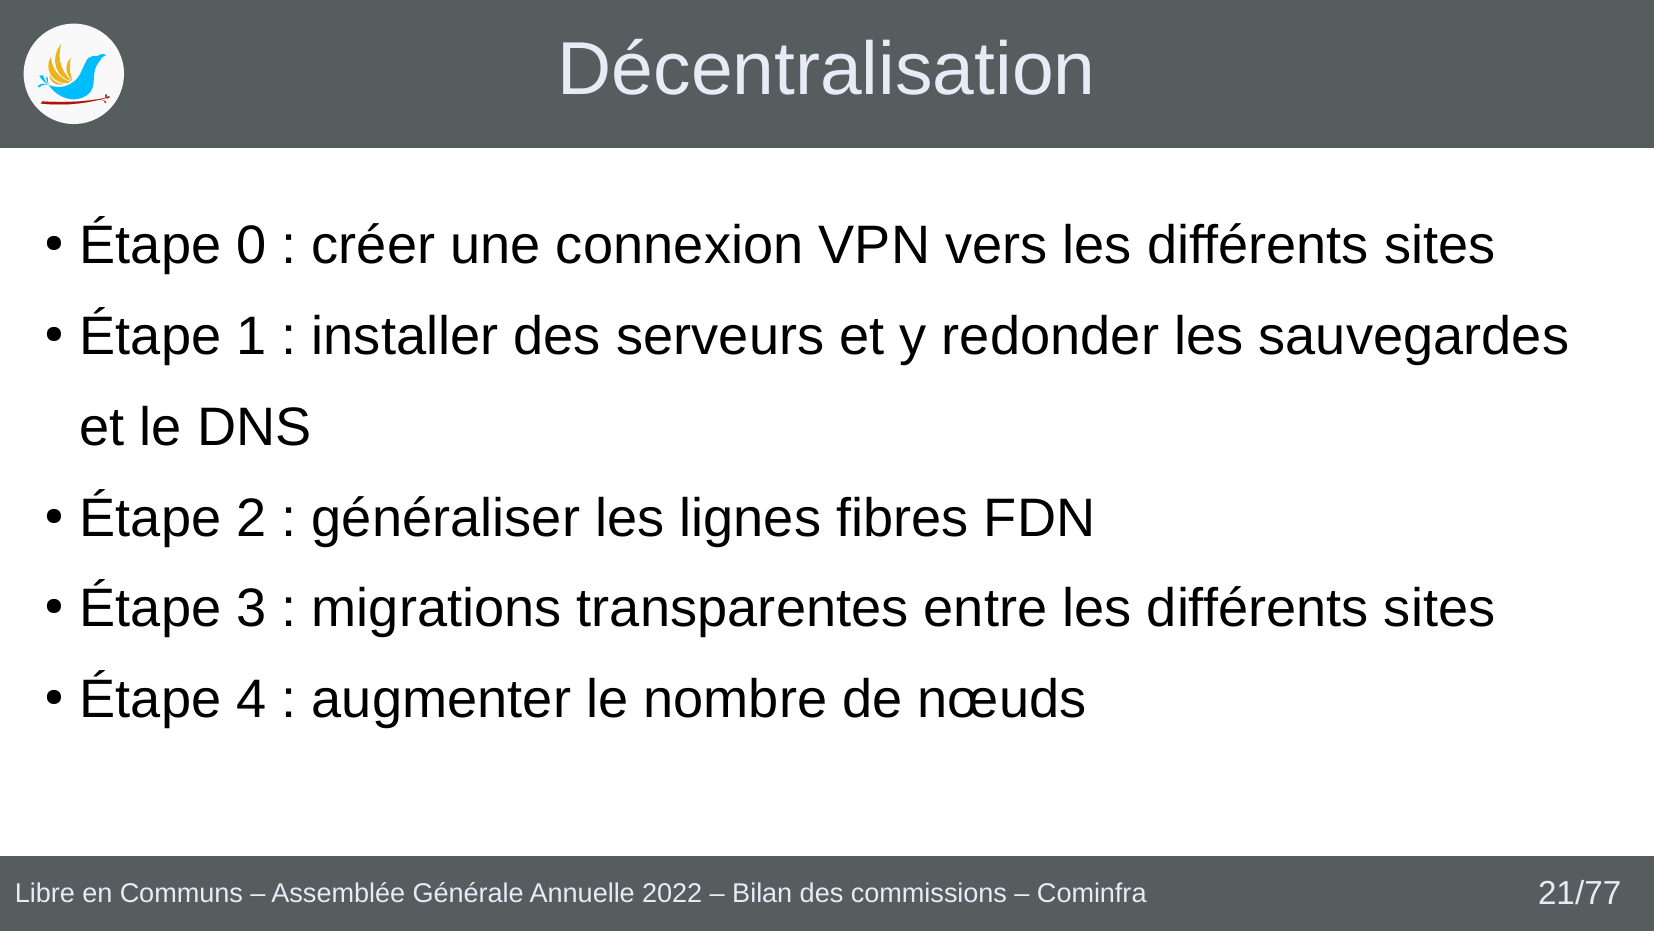

Décentralisation
Étape 0 : créer une connexion VPN vers les différents sites
Étape 1 : installer des serveurs et y redonder les sauvegardes et le DNS
Étape 2 : généraliser les lignes fibres FDN
Étape 3 : migrations transparentes entre les différents sites
Étape 4 : augmenter le nombre de nœuds
Libre en Communs – Assemblée Générale Annuelle 2022 – Bilan des commissions – Cominfra